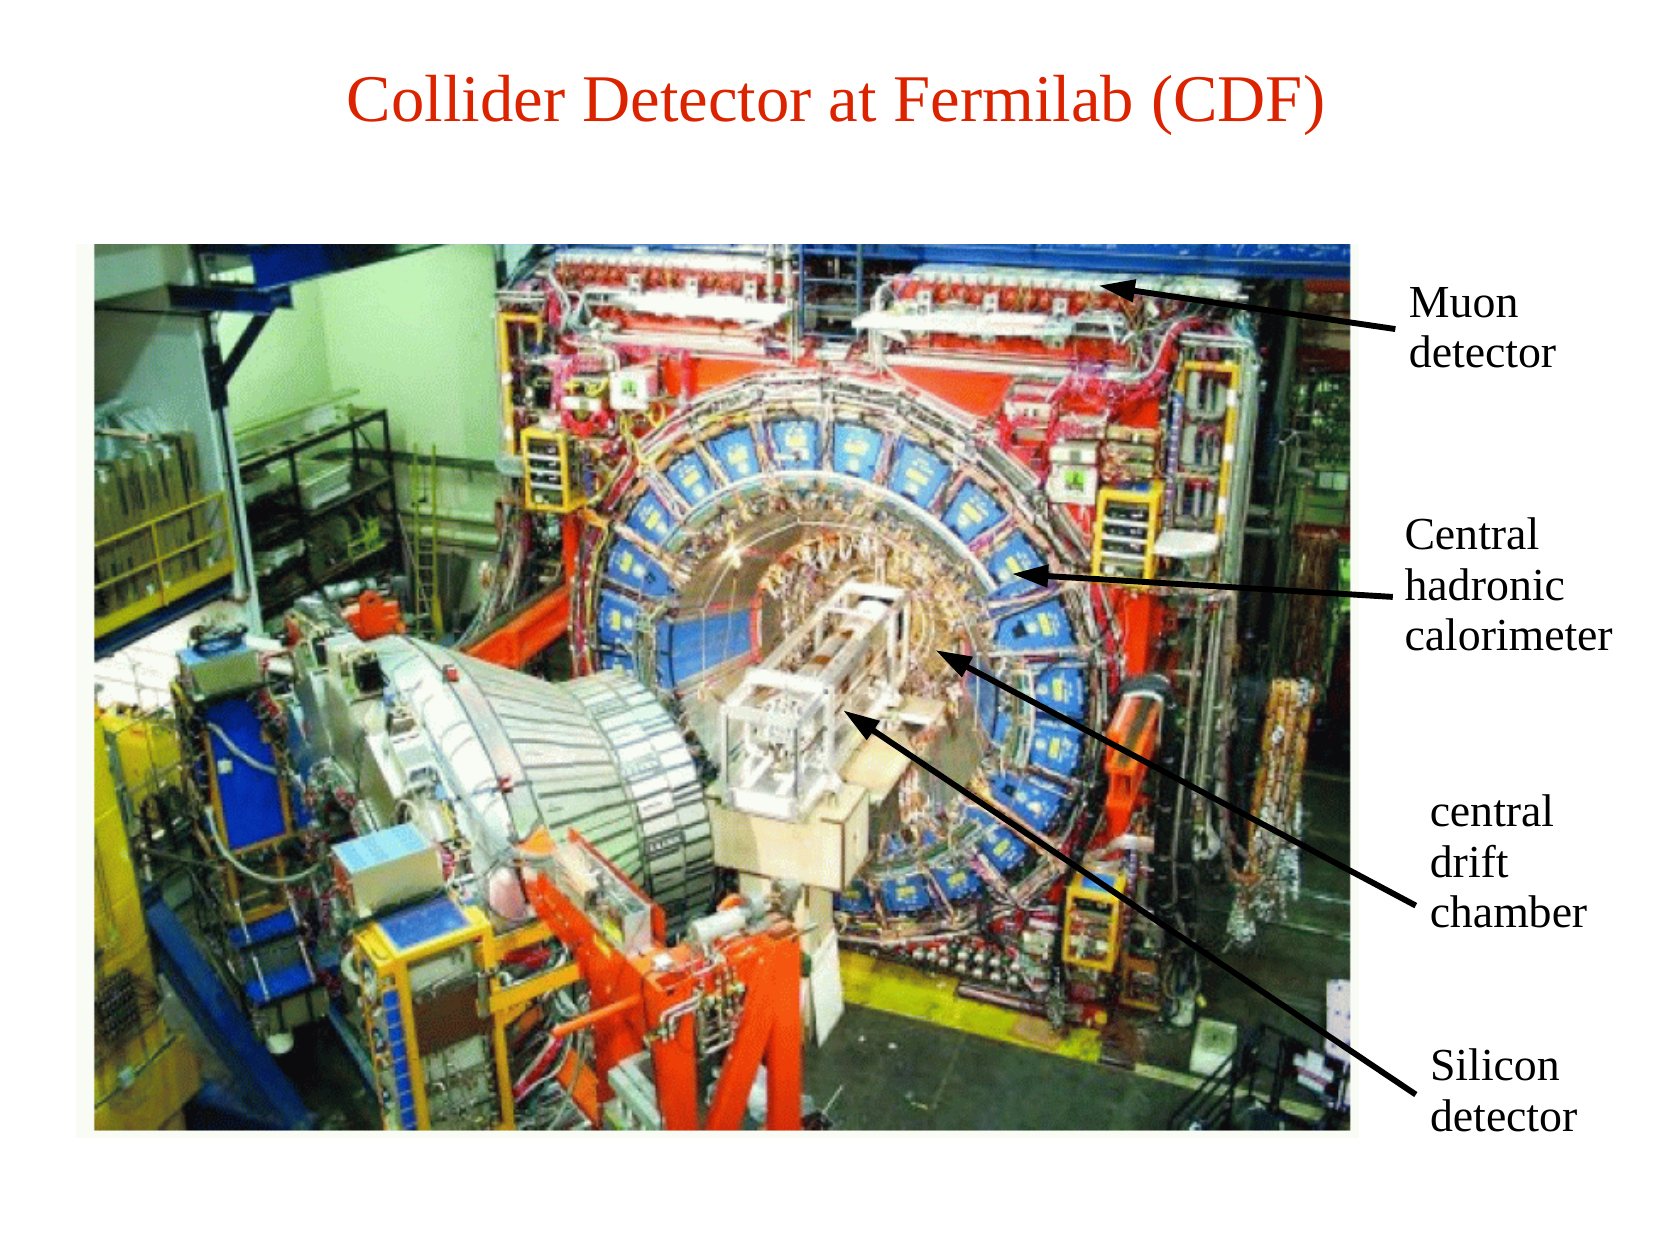

# Collider Detector at Fermilab (CDF)
Muon
detector
Central
hadronic
calorimeter
central
drift
chamber
Silicon
detector